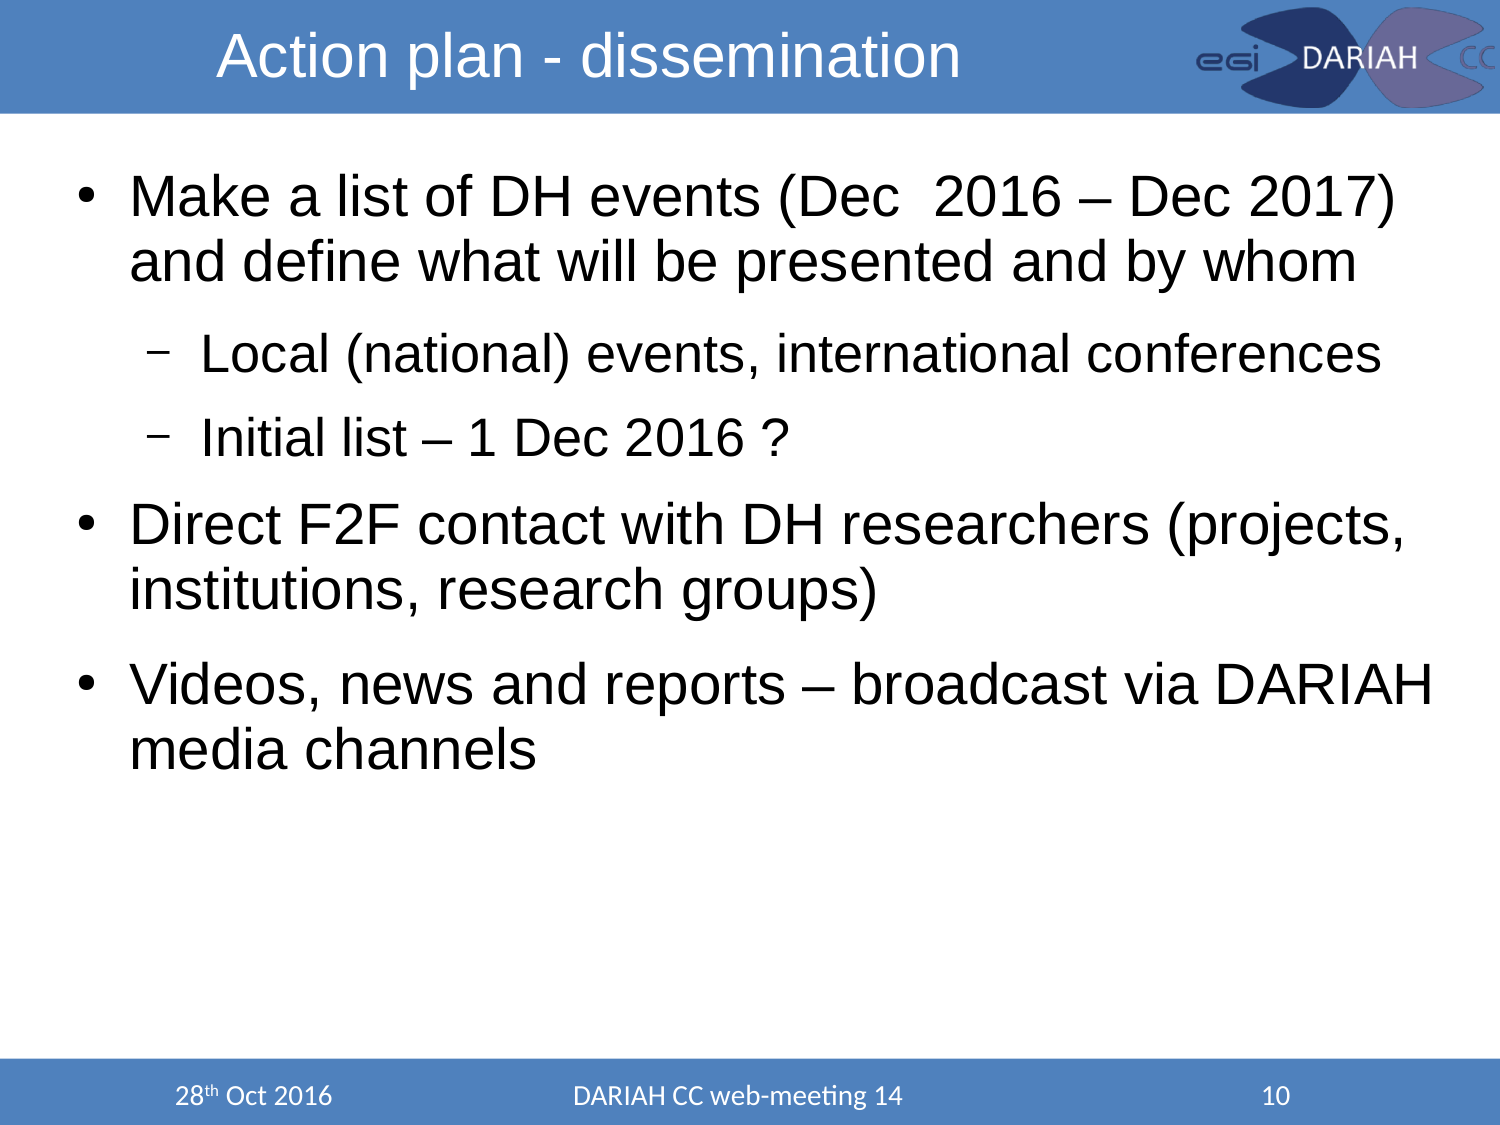

# Action plan - dissemination
Make a list of DH events (Dec 2016 – Dec 2017) and define what will be presented and by whom
Local (national) events, international conferences
Initial list – 1 Dec 2016 ?
Direct F2F contact with DH researchers (projects, institutions, research groups)
Videos, news and reports – broadcast via DARIAH media channels